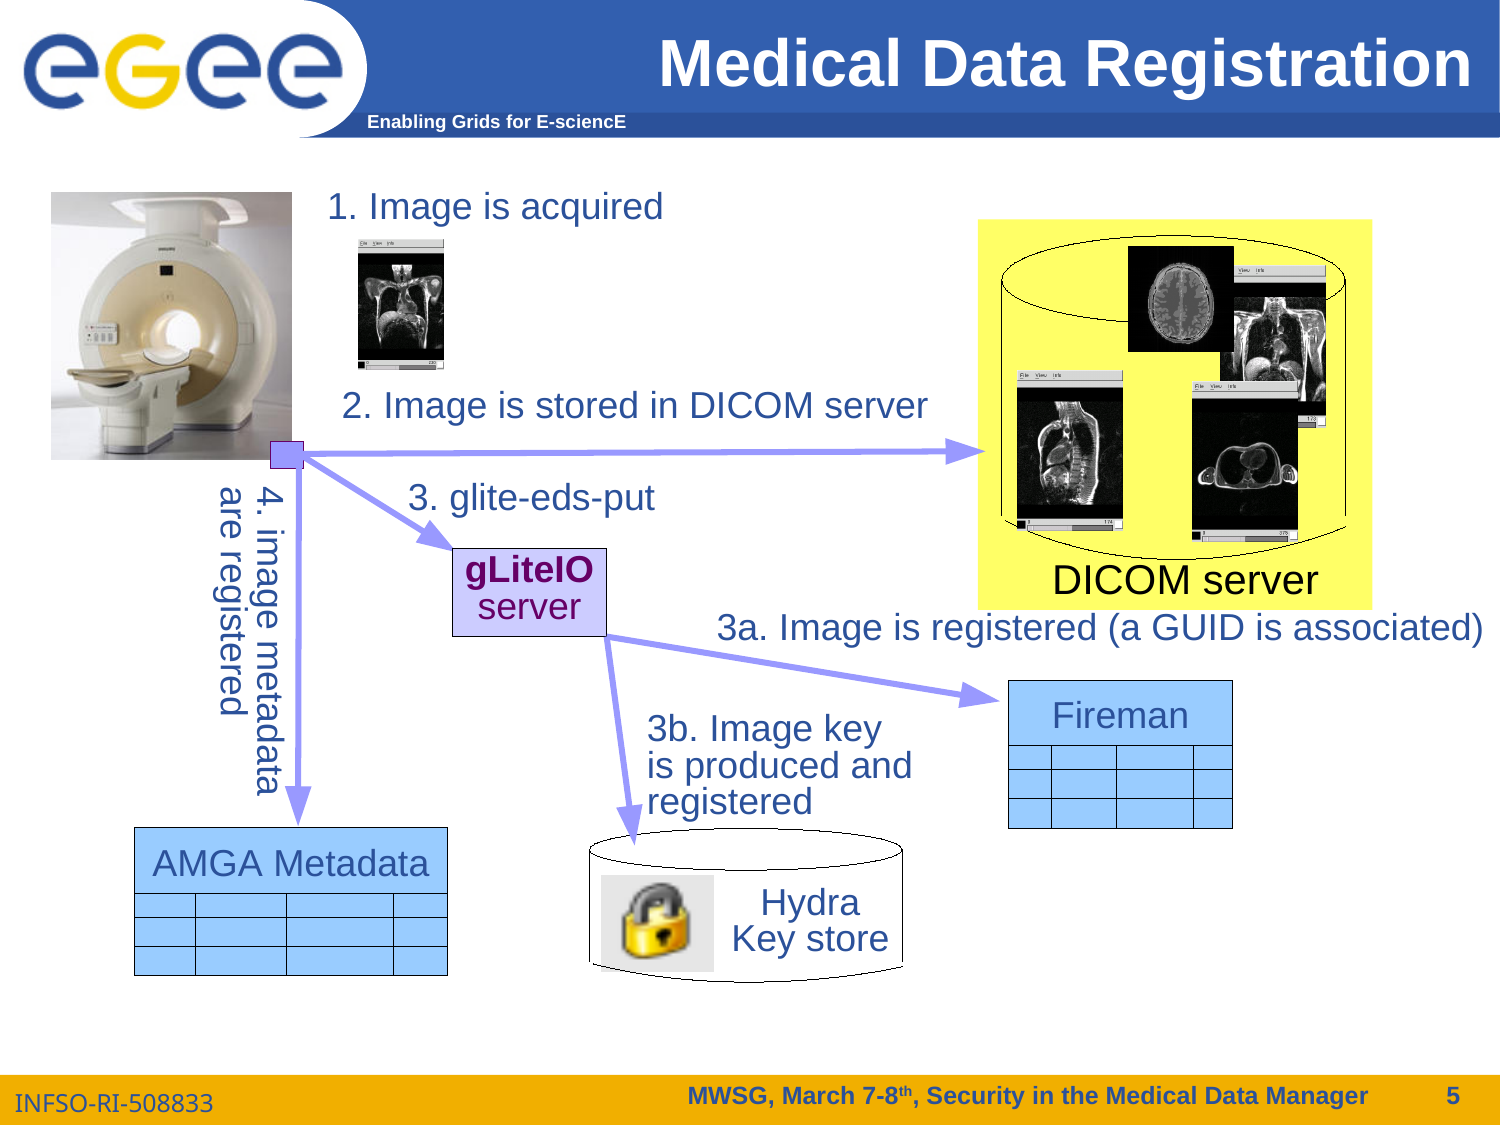

# Medical Data Registration
1. Image is acquired
2. Image is stored in DICOM server
3. glite-eds-put
gLiteIO
server
DICOM server
4. image metadata
are registered
3a. Image is registered (a GUID is associated)
Fireman
3b. Image key
is produced and
registered
AMGA Metadata
Hydra
Key store